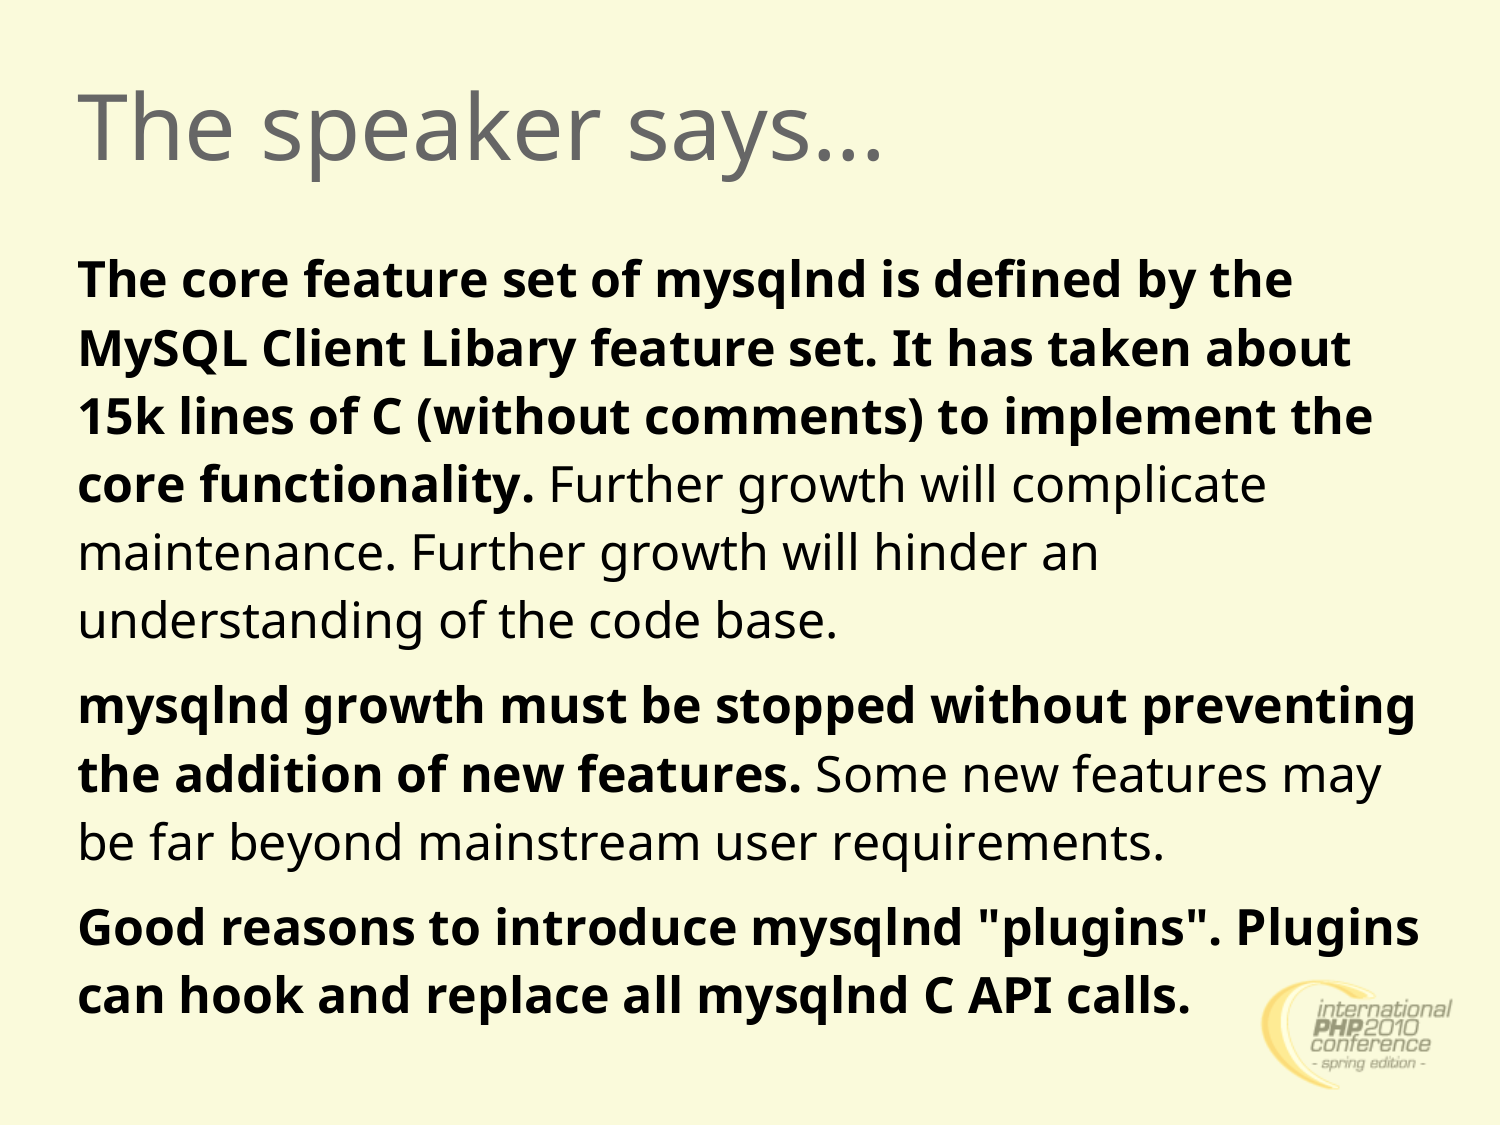

# The speaker says...
The core feature set of mysqlnd is defined by the MySQL Client Libary feature set. It has taken about 15k lines of C (without comments) to implement the core functionality. Further growth will complicate maintenance. Further growth will hinder an understanding of the code base.
mysqlnd growth must be stopped without preventing the addition of new features. Some new features may be far beyond mainstream user requirements.
Good reasons to introduce mysqlnd "plugins". Plugins can hook and replace all mysqlnd C API calls.